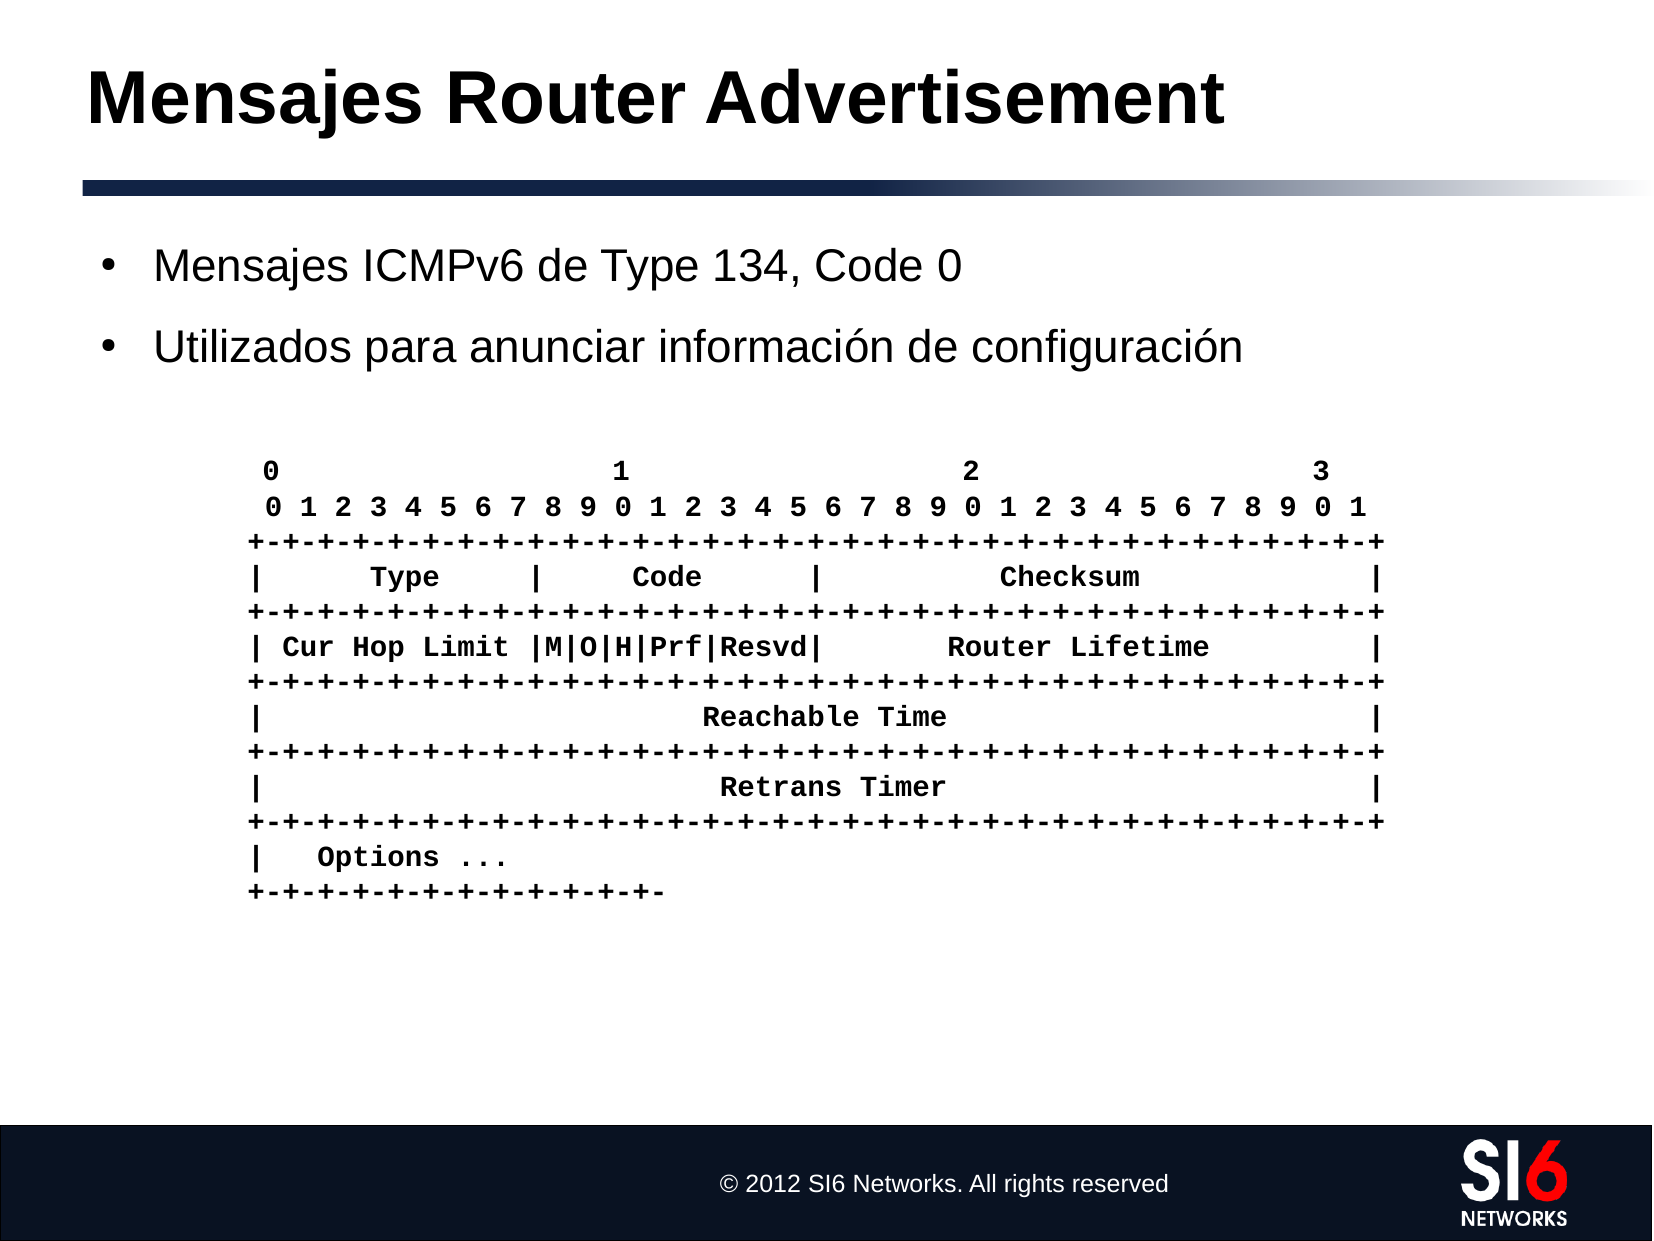

# Mensajes Router Advertisement
Mensajes ICMPv6 de Type 134, Code 0
Utilizados para anunciar información de configuración
 0 1 2 3
 0 1 2 3 4 5 6 7 8 9 0 1 2 3 4 5 6 7 8 9 0 1 2 3 4 5 6 7 8 9 0 1
 +-+-+-+-+-+-+-+-+-+-+-+-+-+-+-+-+-+-+-+-+-+-+-+-+-+-+-+-+-+-+-+-+
 | Type | Code | Checksum |
 +-+-+-+-+-+-+-+-+-+-+-+-+-+-+-+-+-+-+-+-+-+-+-+-+-+-+-+-+-+-+-+-+
 | Cur Hop Limit |M|O|H|Prf|Resvd| Router Lifetime |
 +-+-+-+-+-+-+-+-+-+-+-+-+-+-+-+-+-+-+-+-+-+-+-+-+-+-+-+-+-+-+-+-+
 | Reachable Time |
 +-+-+-+-+-+-+-+-+-+-+-+-+-+-+-+-+-+-+-+-+-+-+-+-+-+-+-+-+-+-+-+-+
 | Retrans Timer |
 +-+-+-+-+-+-+-+-+-+-+-+-+-+-+-+-+-+-+-+-+-+-+-+-+-+-+-+-+-+-+-+-+
 | Options ...
 +-+-+-+-+-+-+-+-+-+-+-+-